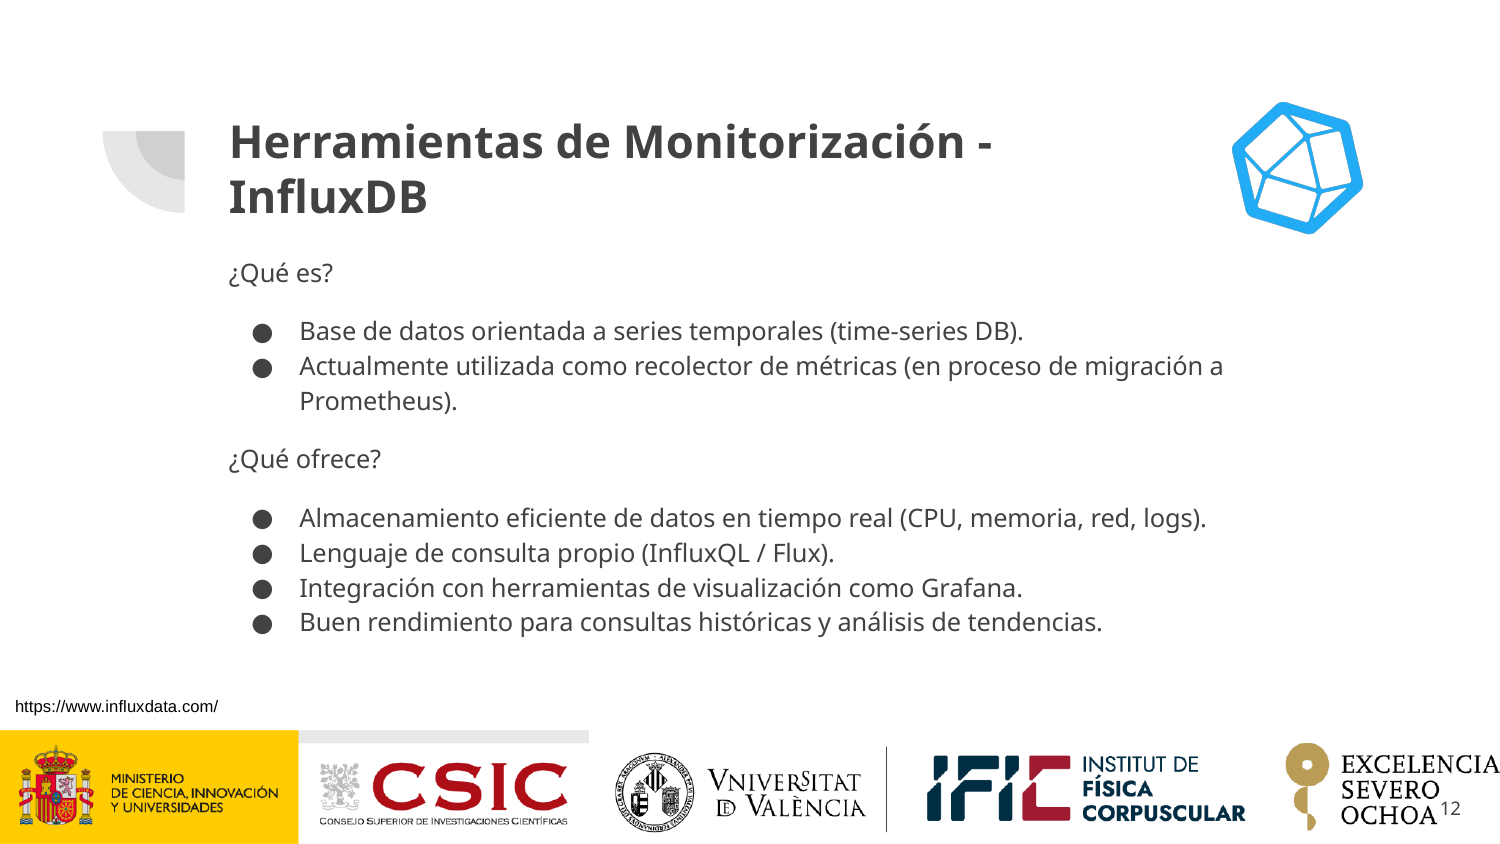

# Herramientas de Monitorización - InfluxDB
¿Qué es?
Base de datos orientada a series temporales (time-series DB).
Actualmente utilizada como recolector de métricas (en proceso de migración a Prometheus).
¿Qué ofrece?
Almacenamiento eficiente de datos en tiempo real (CPU, memoria, red, logs).
Lenguaje de consulta propio (InfluxQL / Flux).
Integración con herramientas de visualización como Grafana.
Buen rendimiento para consultas históricas y análisis de tendencias.
https://www.influxdata.com/